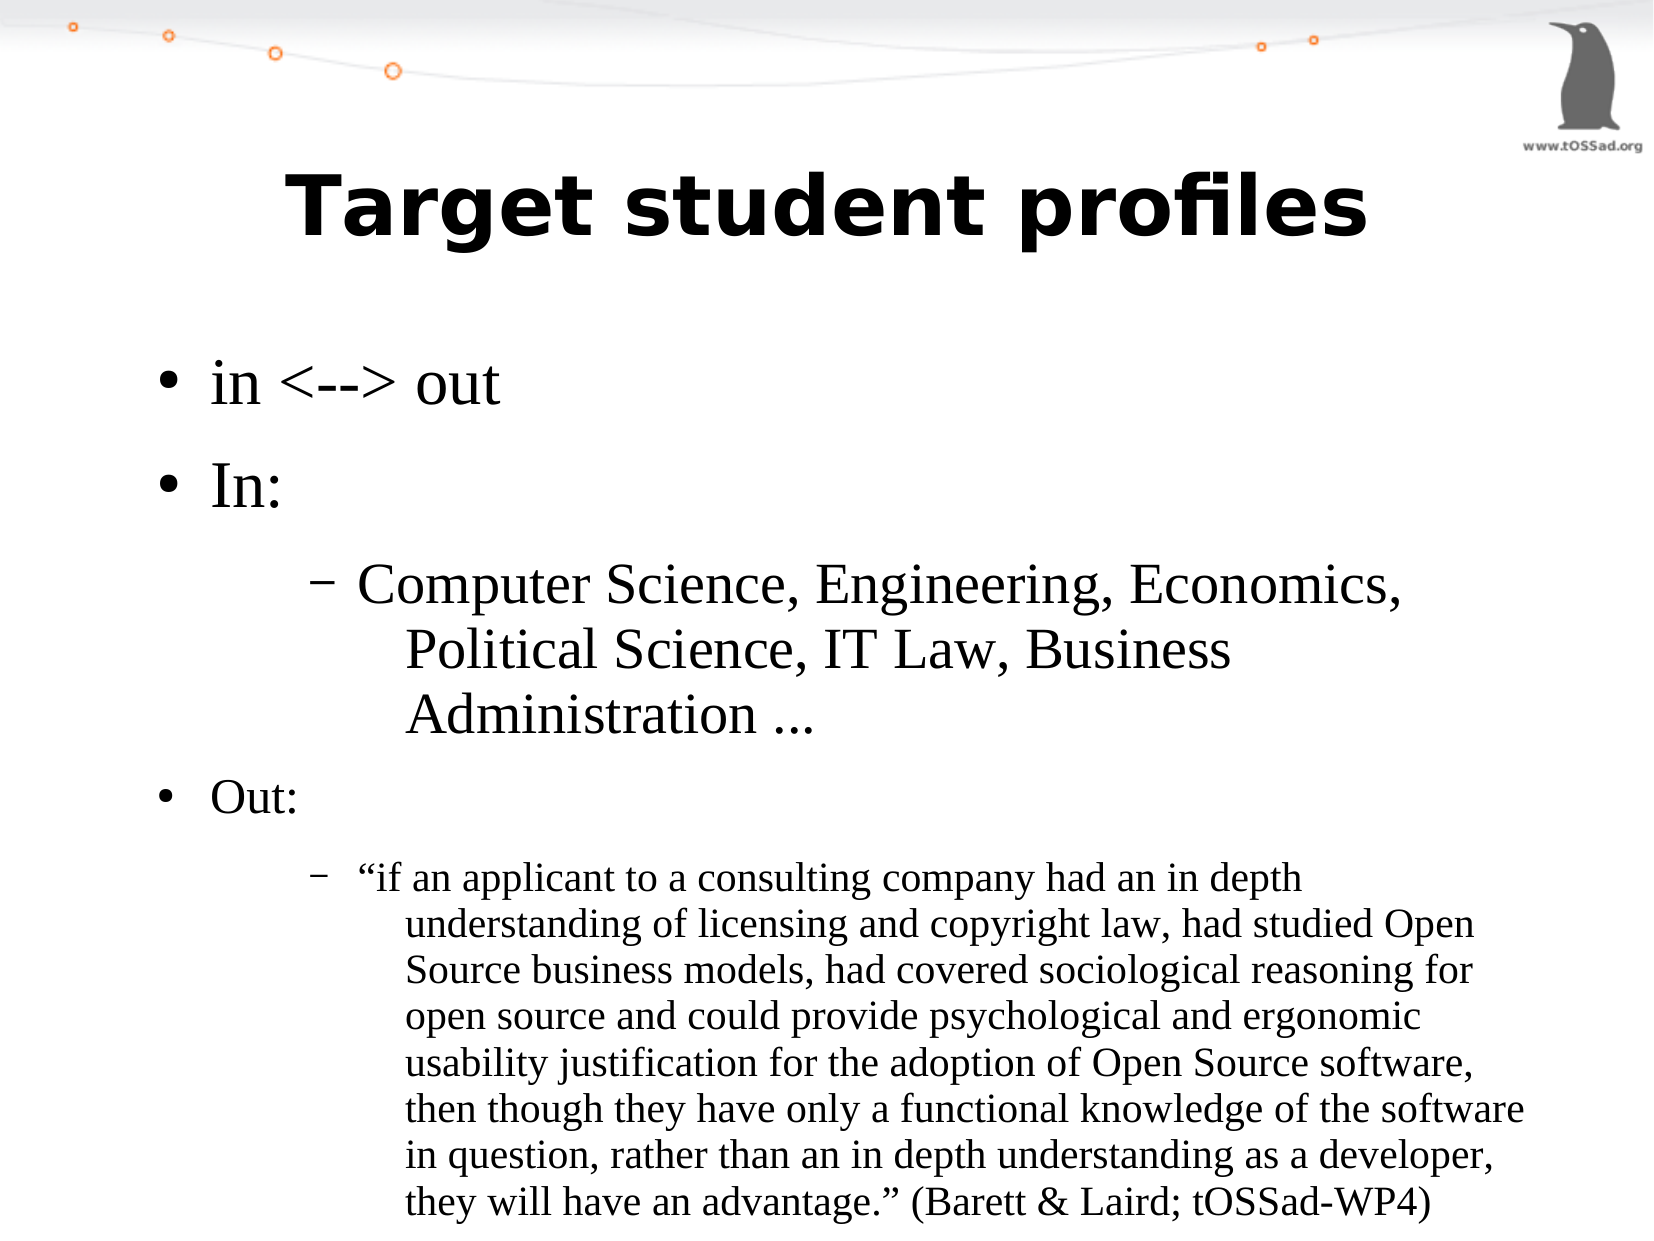

# Target student profiles
in <--> out
In:
Computer Science, Engineering, Economics, Political Science, IT Law, Business Administration ...
Out:
“if an applicant to a consulting company had an in depth understanding of licensing and copyright law, had studied Open Source business models, had covered sociological reasoning for open source and could provide psychological and ergonomic usability justification for the adoption of Open Source software, then though they have only a functional knowledge of the software in question, rather than an in depth understanding as a developer, they will have an advantage.” (Barett & Laird; tOSSad-WP4)